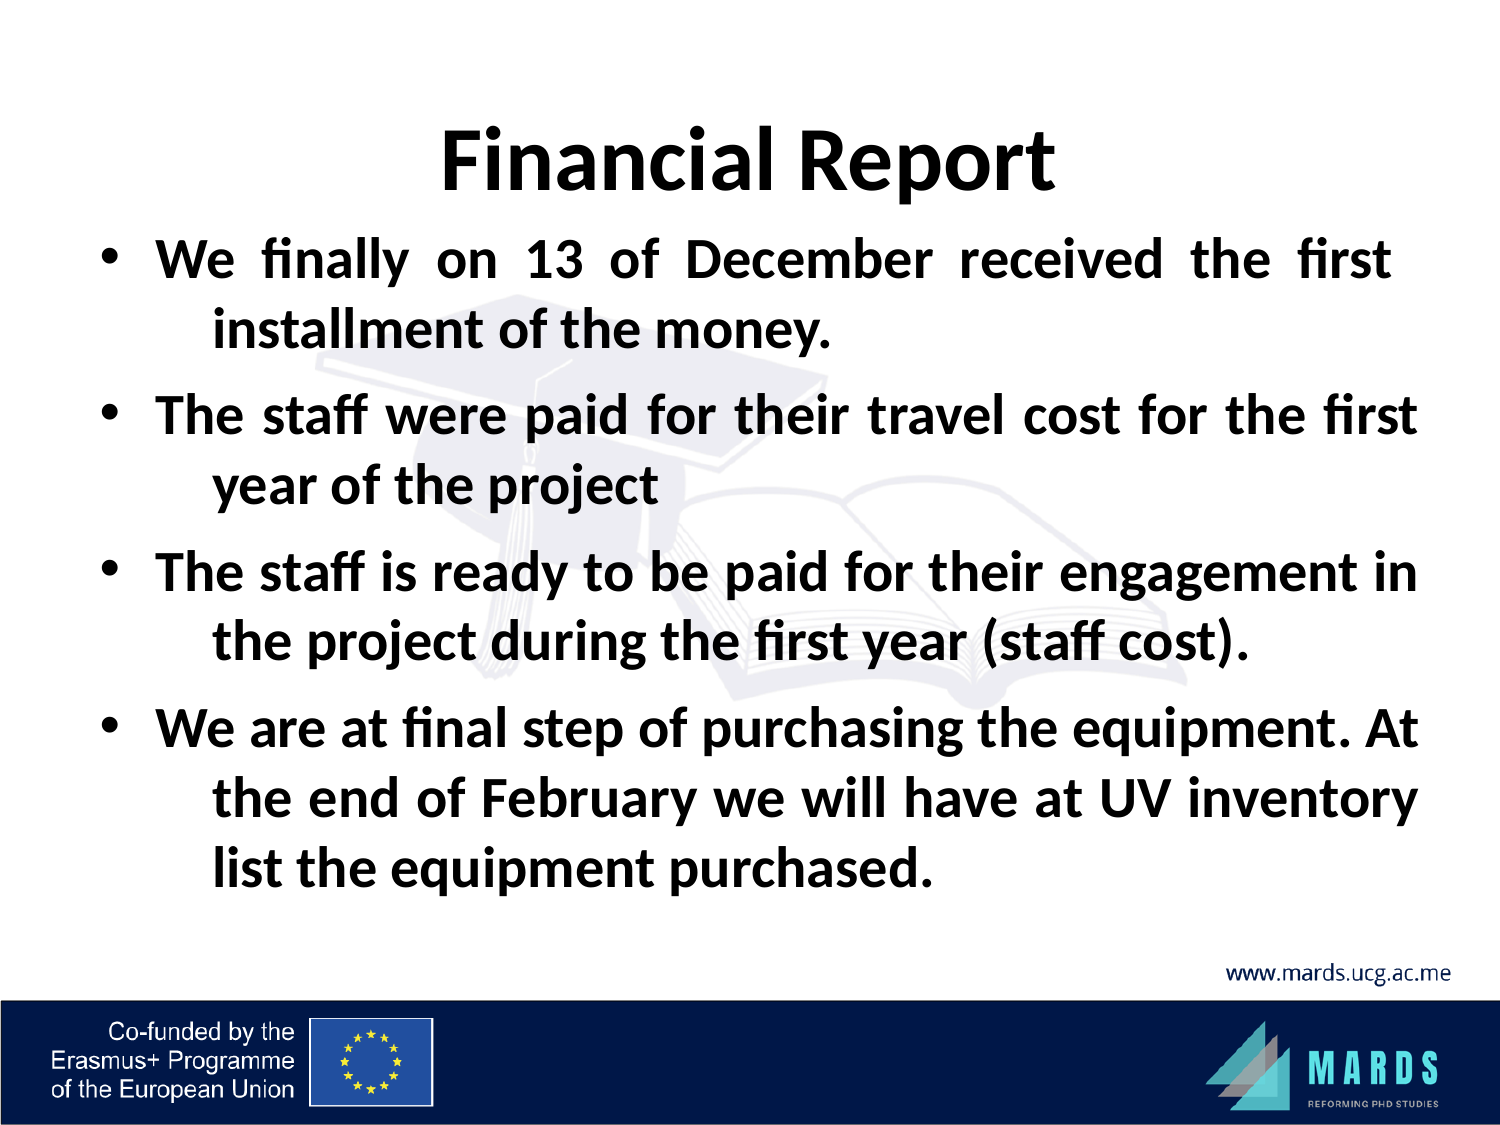

# Financial Report
We finally on 13 of December received the first installment of the money.
The staff were paid for their travel cost for the first year of the project
The staff is ready to be paid for their engagement in the project during the first year (staff cost).
We are at final step of purchasing the equipment. At the end of February we will have at UV inventory list the equipment purchased.